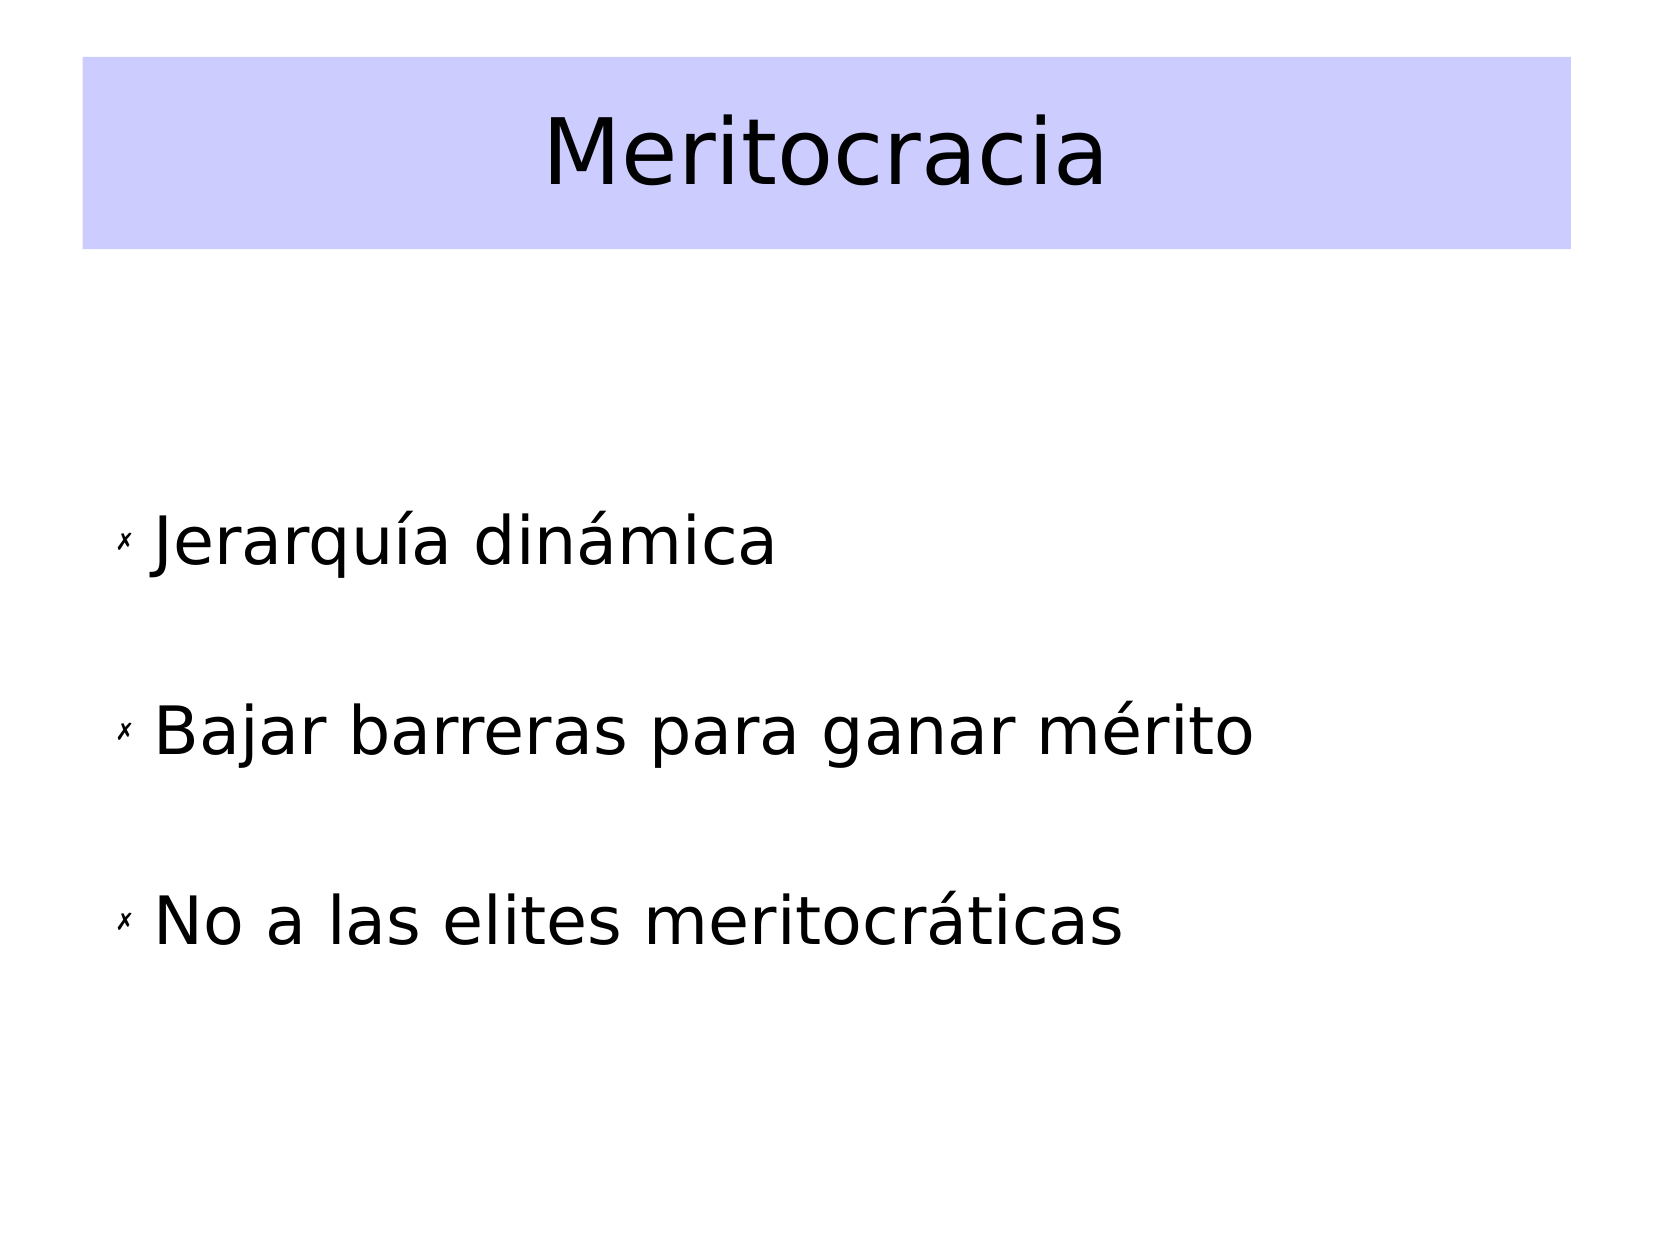

Meritocracia
# Jerarquía dinámica
Bajar barreras para ganar mérito
No a las elites meritocráticas